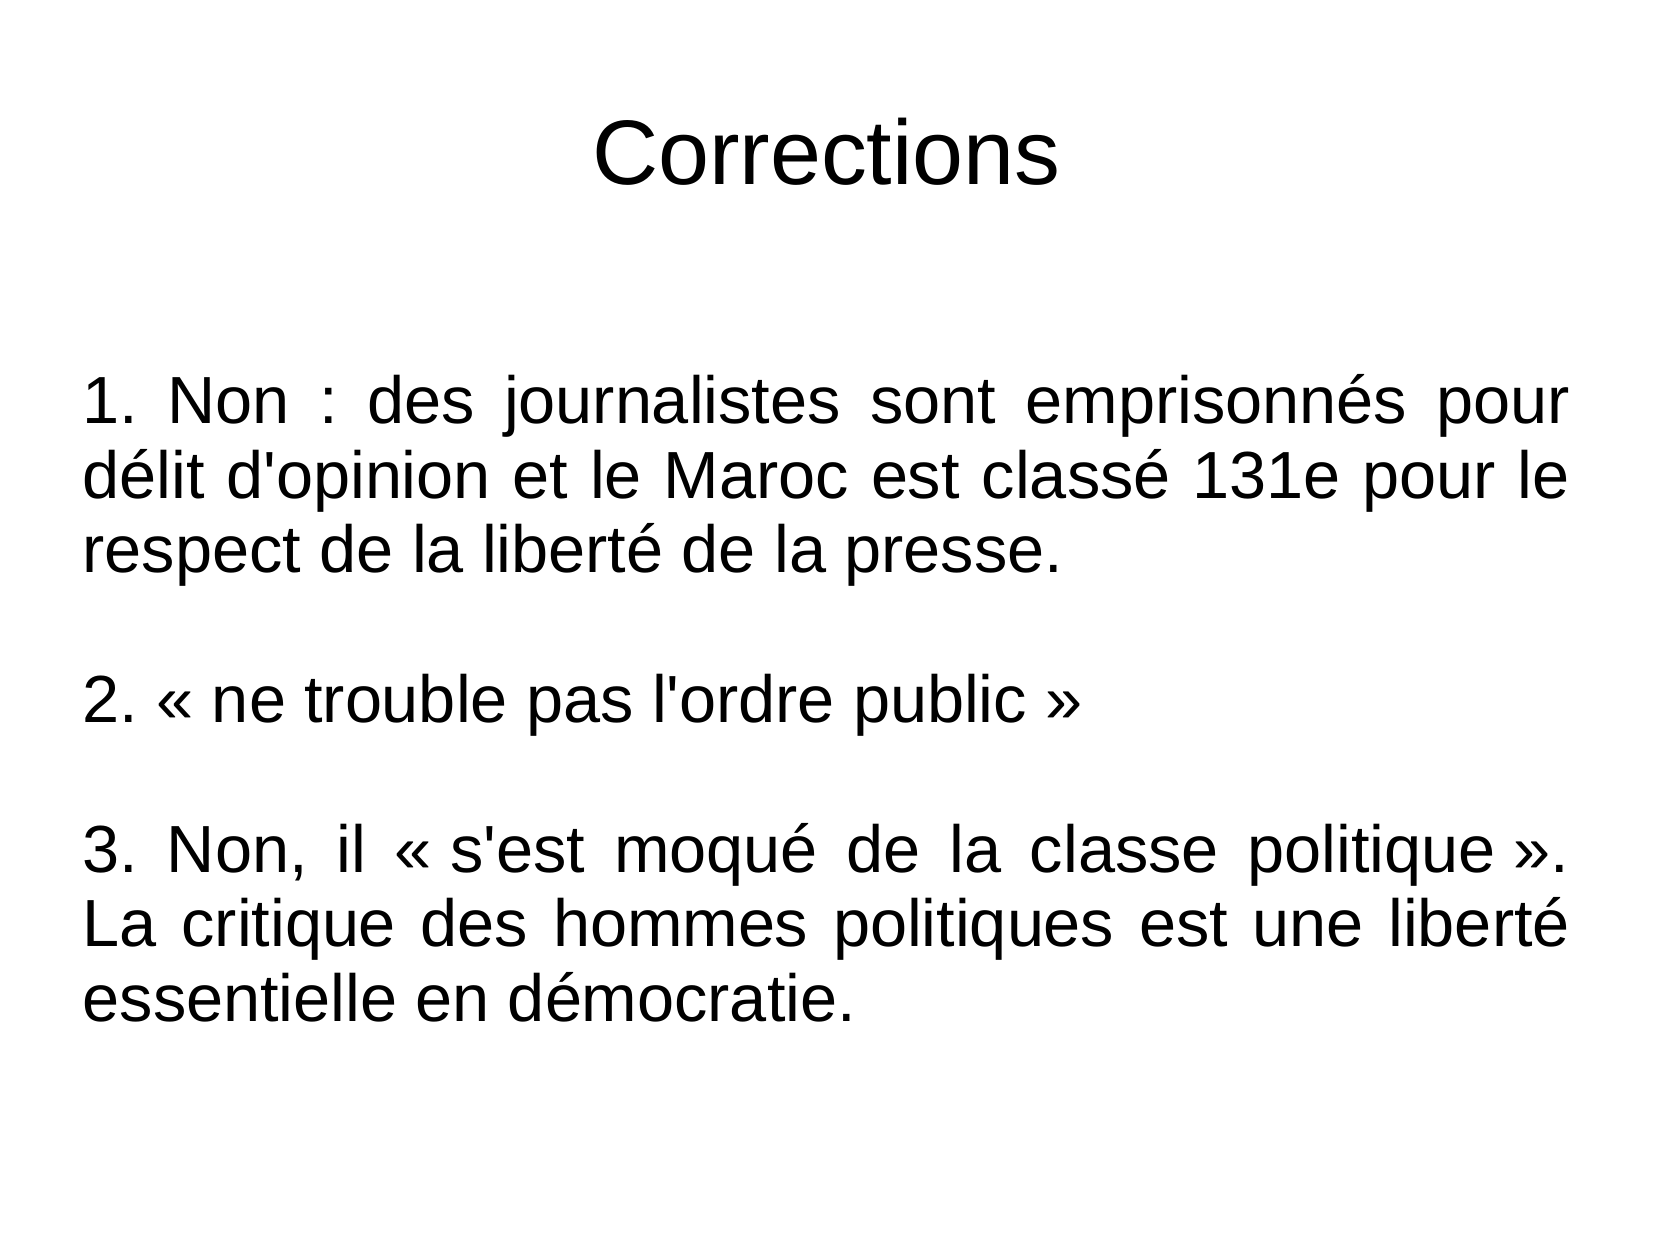

# Corrections
1. Non : des journalistes sont emprisonnés pour délit d'opinion et le Maroc est classé 131e pour le respect de la liberté de la presse.
2. « ne trouble pas l'ordre public »
3. Non, il « s'est moqué de la classe politique ». La critique des hommes politiques est une liberté essentielle en démocratie.